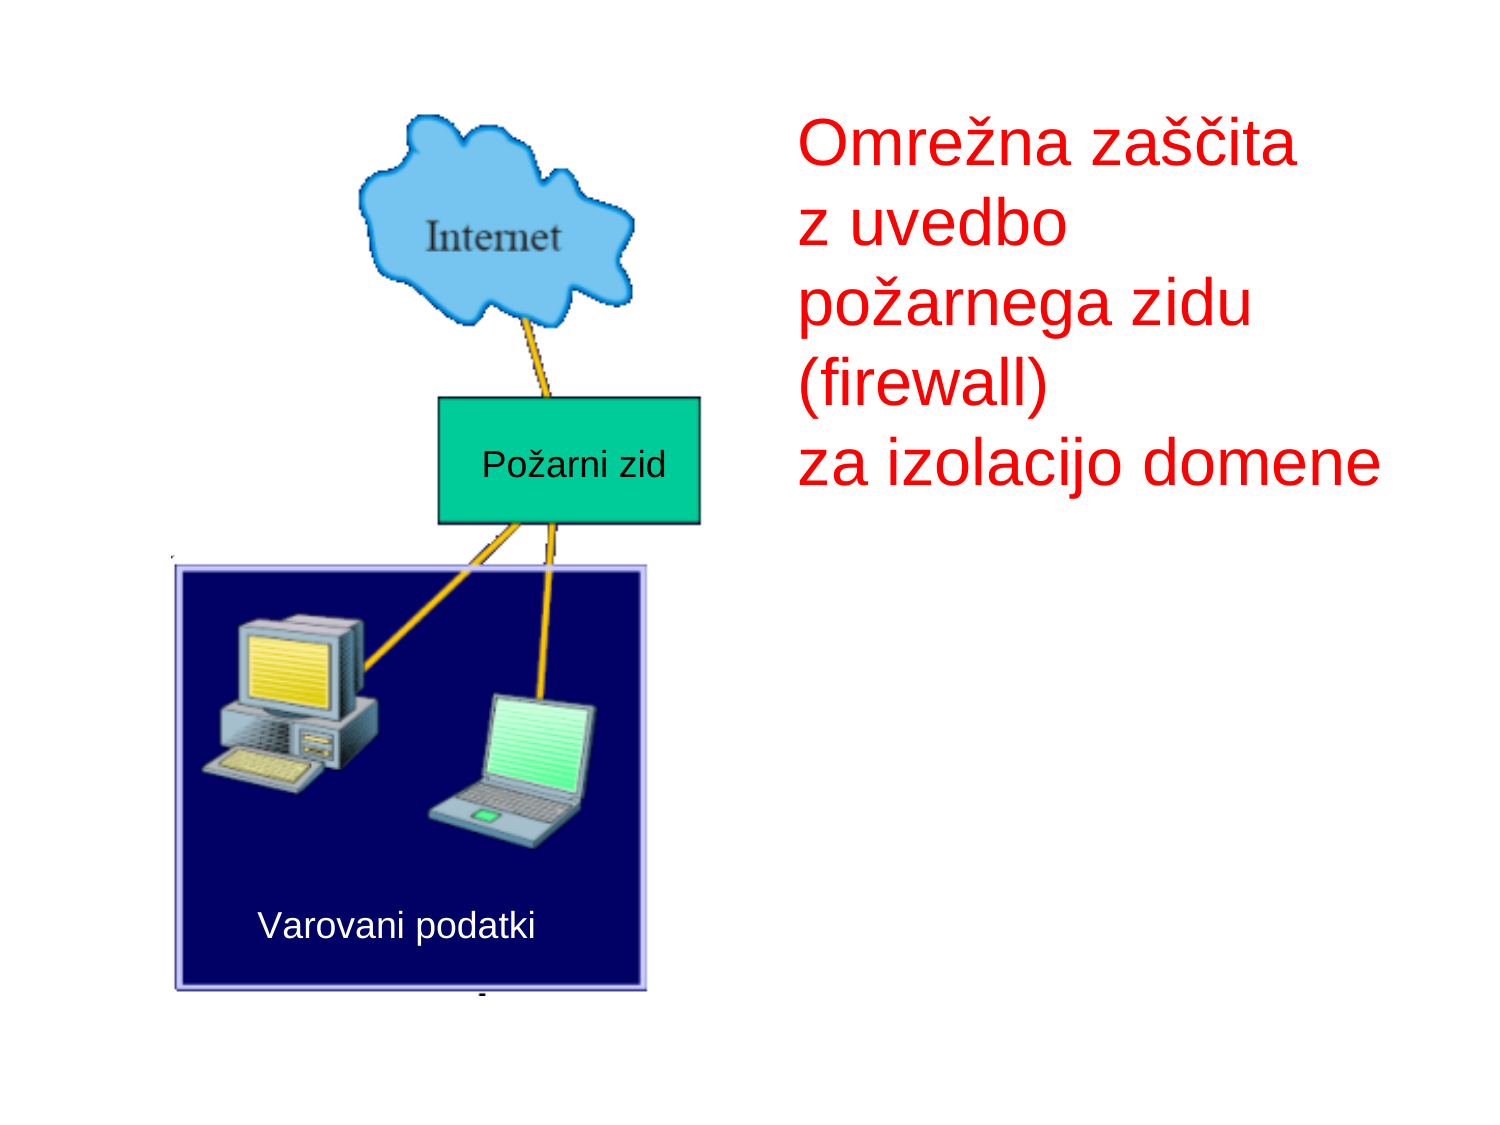

# Omrežna zaščita z uvedbo požarnega zidu (firewall) za izolacijo domene
Požarni zid
Varovani podatki